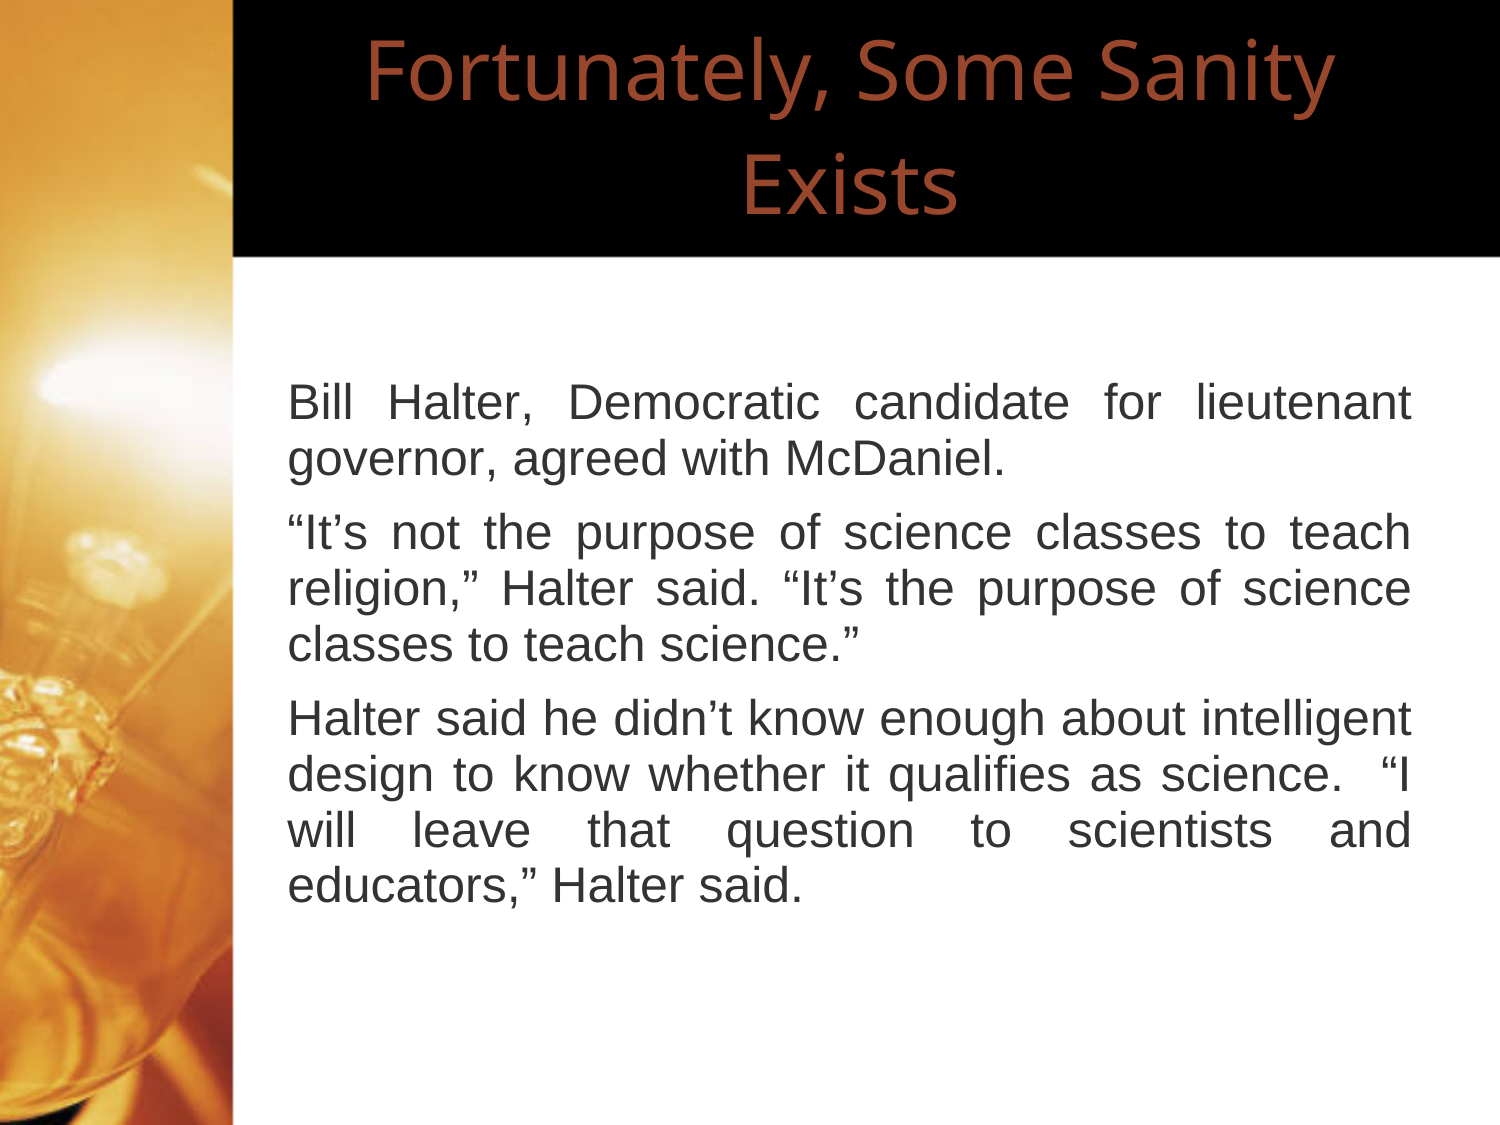

# Fortunately, Some Sanity Exists
Bill Halter, Democratic candidate for lieutenant governor, agreed with McDaniel.
“It’s not the purpose of science classes to teach religion,” Halter said. “It’s the purpose of science classes to teach science.”
Halter said he didn’t know enough about intelligent design to know whether it qualifies as science. “I will leave that question to scientists and educators,” Halter said.